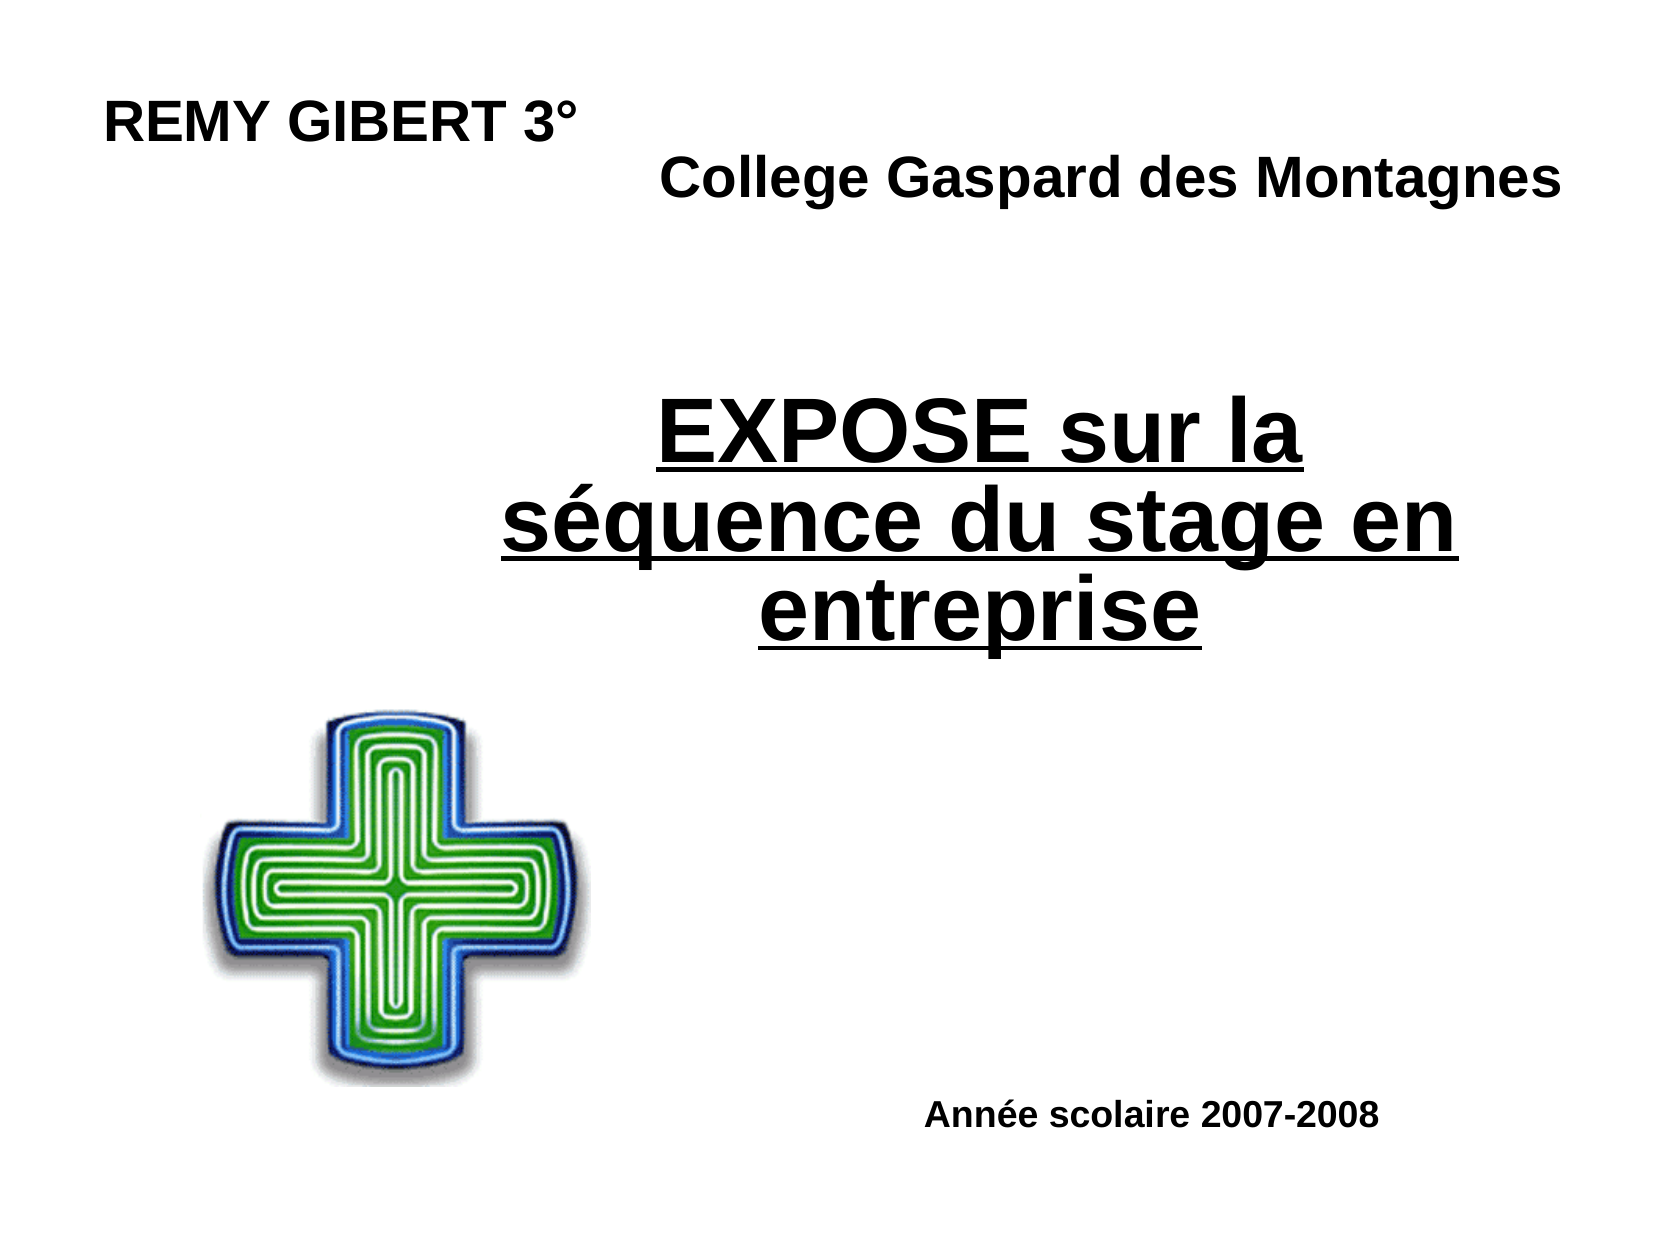

REMY GIBERT 3°
 College Gaspard des Montagnes
EXPOSE sur la séquence du stage en entreprise
Année scolaire 2007-2008